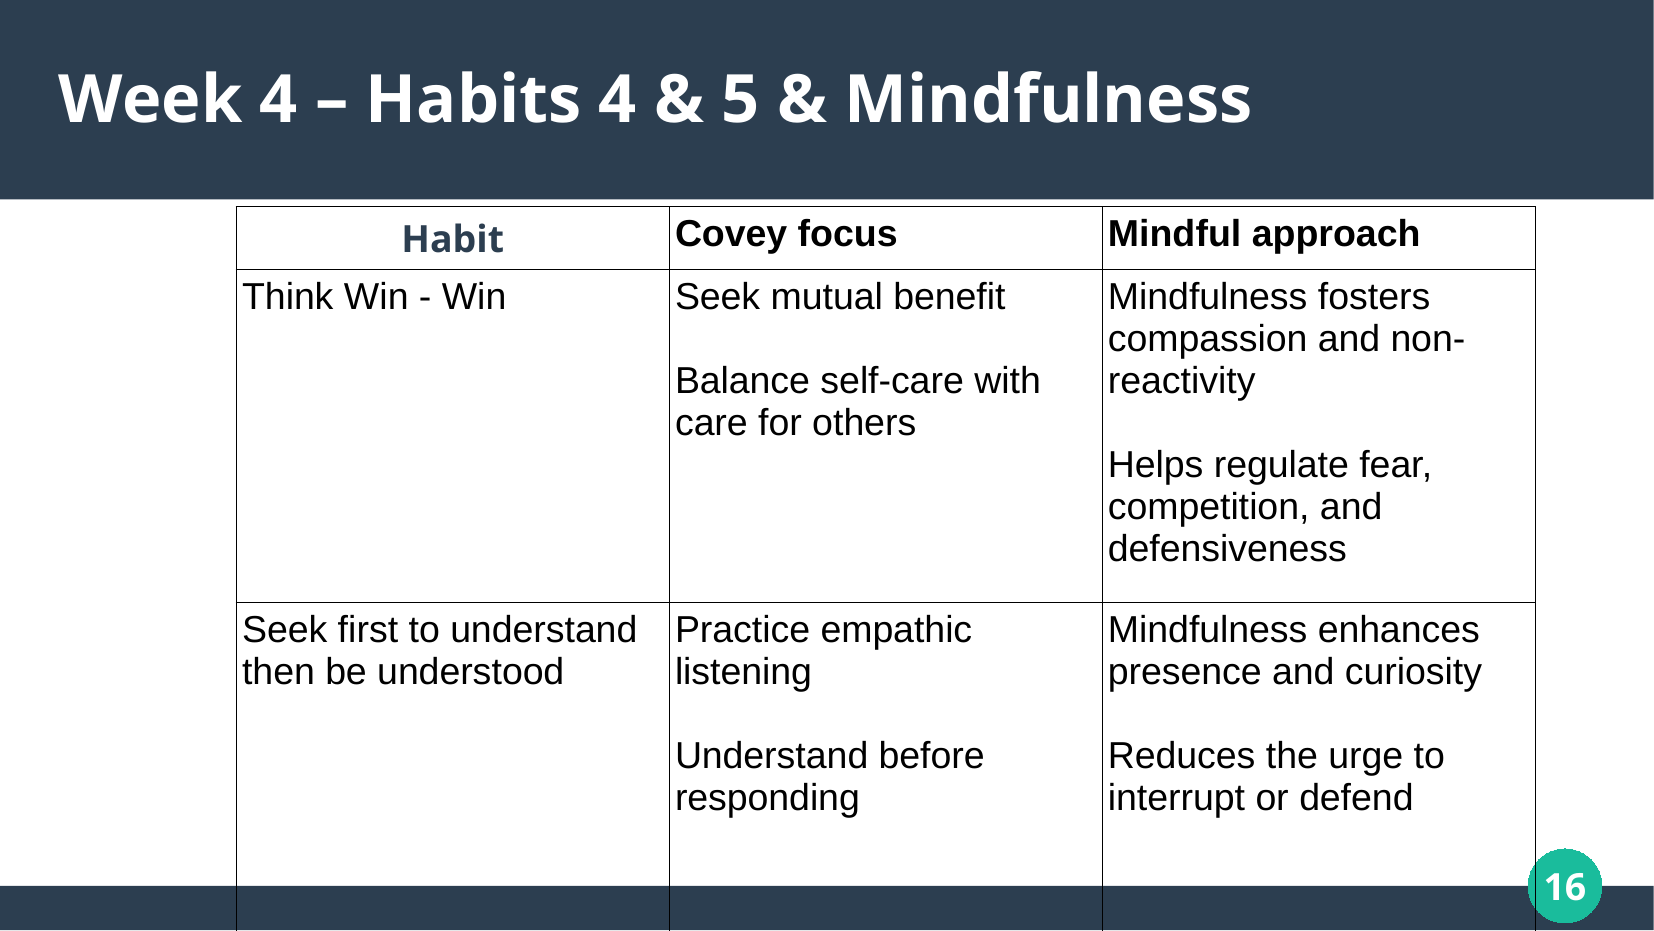

# Week 4 – Habits 4 & 5 & Mindfulness
| Habit | Covey focus | Mindful approach |
| --- | --- | --- |
| Think Win - Win | Seek mutual benefit Balance self-care with care for others | Mindfulness fosters compassion and non-reactivity Helps regulate fear, competition, and defensiveness |
| Seek first to understand then be understood | Practice empathic listening Understand before responding | Mindfulness enhances presence and curiosity Reduces the urge to interrupt or defend |
16